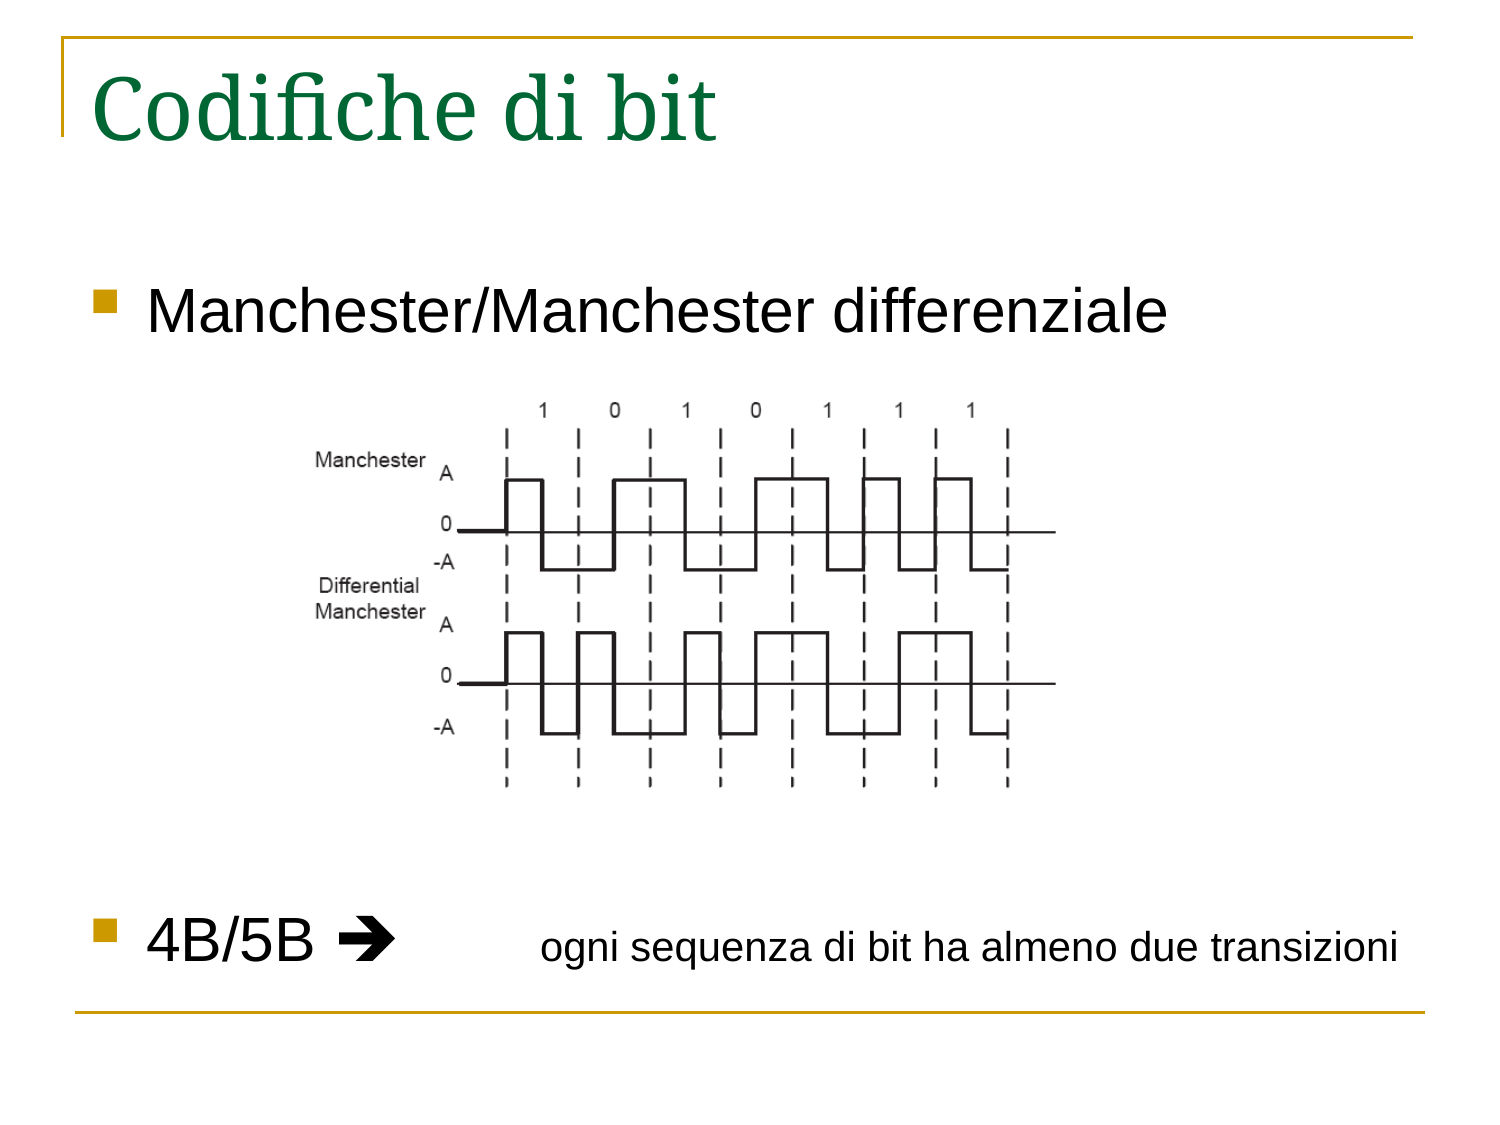

# Codifiche di bit
Manchester/Manchester differenziale
4B/5B  	ogni sequenza di bit ha almeno due transizioni